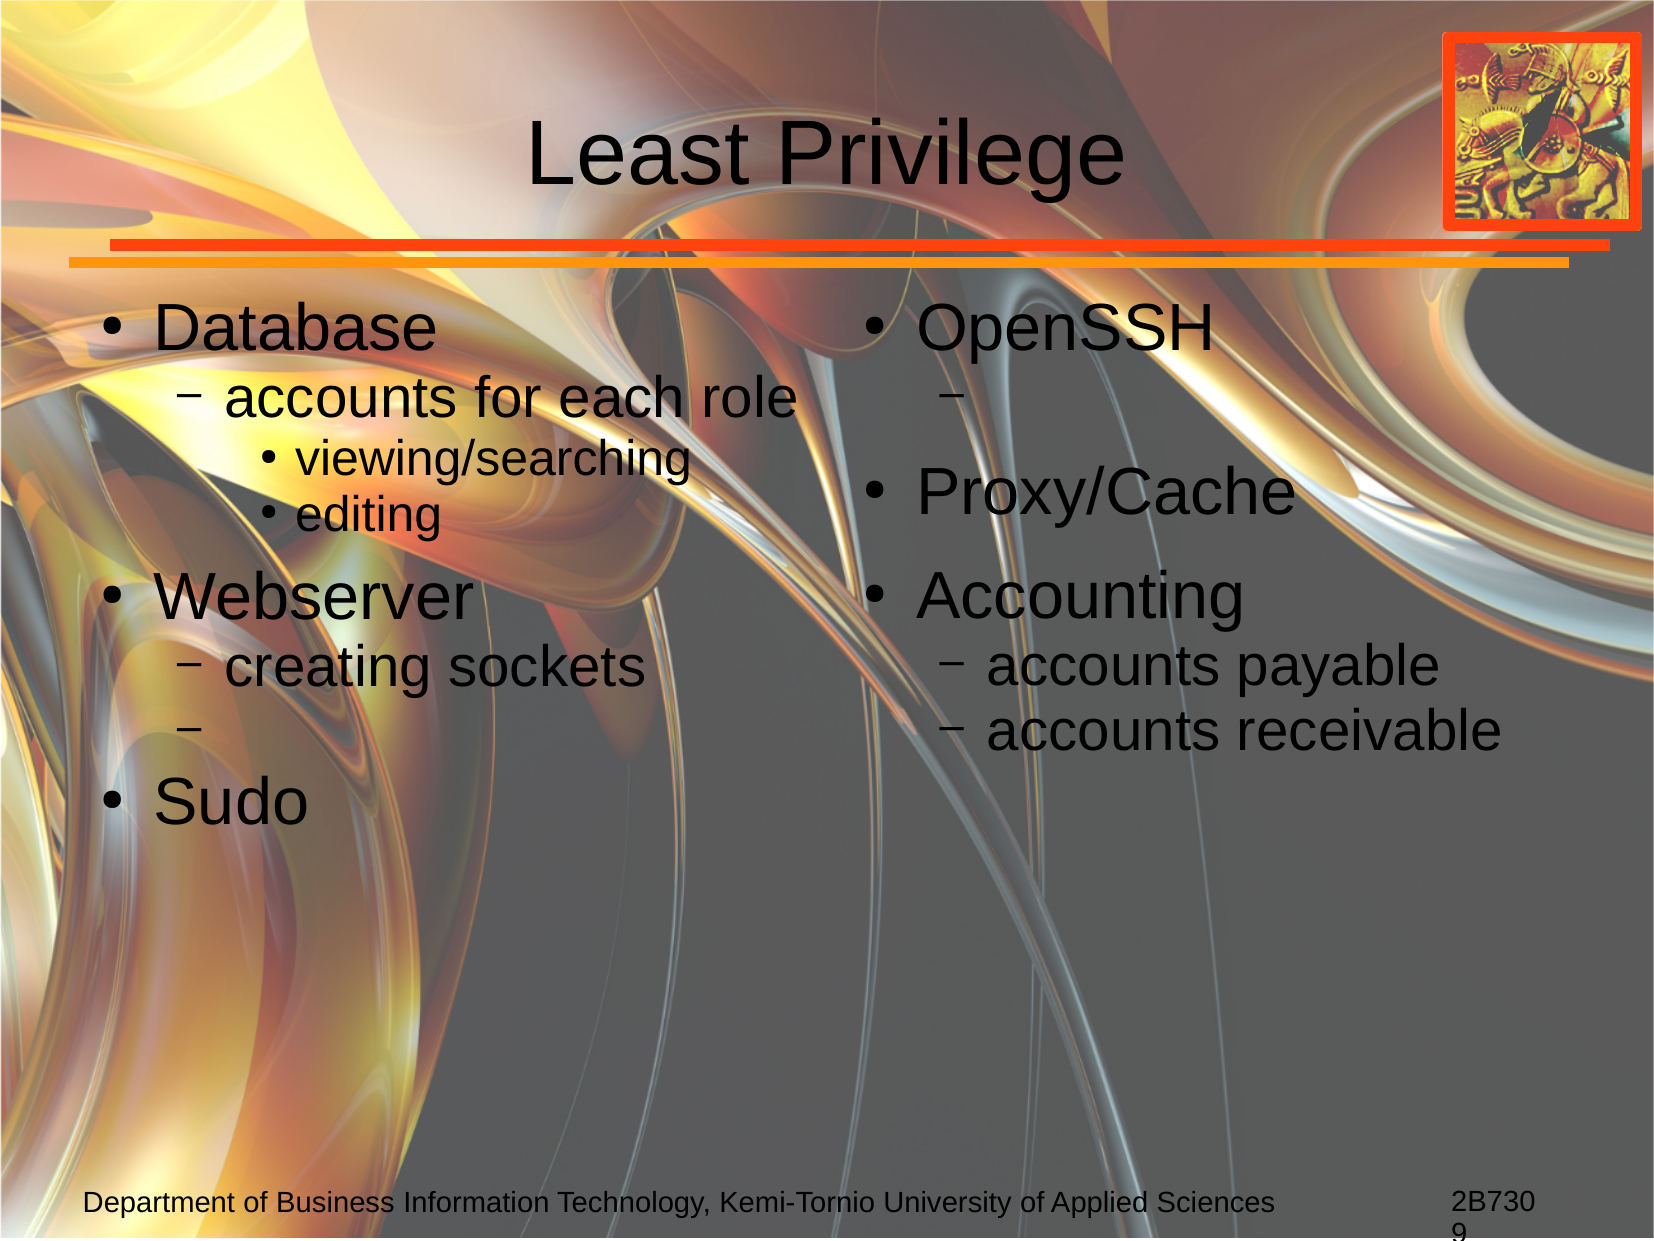

# Least Privilege
Database
accounts for each role
viewing/searching
editing
Webserver
creating sockets
Sudo
OpenSSH
Proxy/Cache
Accounting
accounts payable
accounts receivable